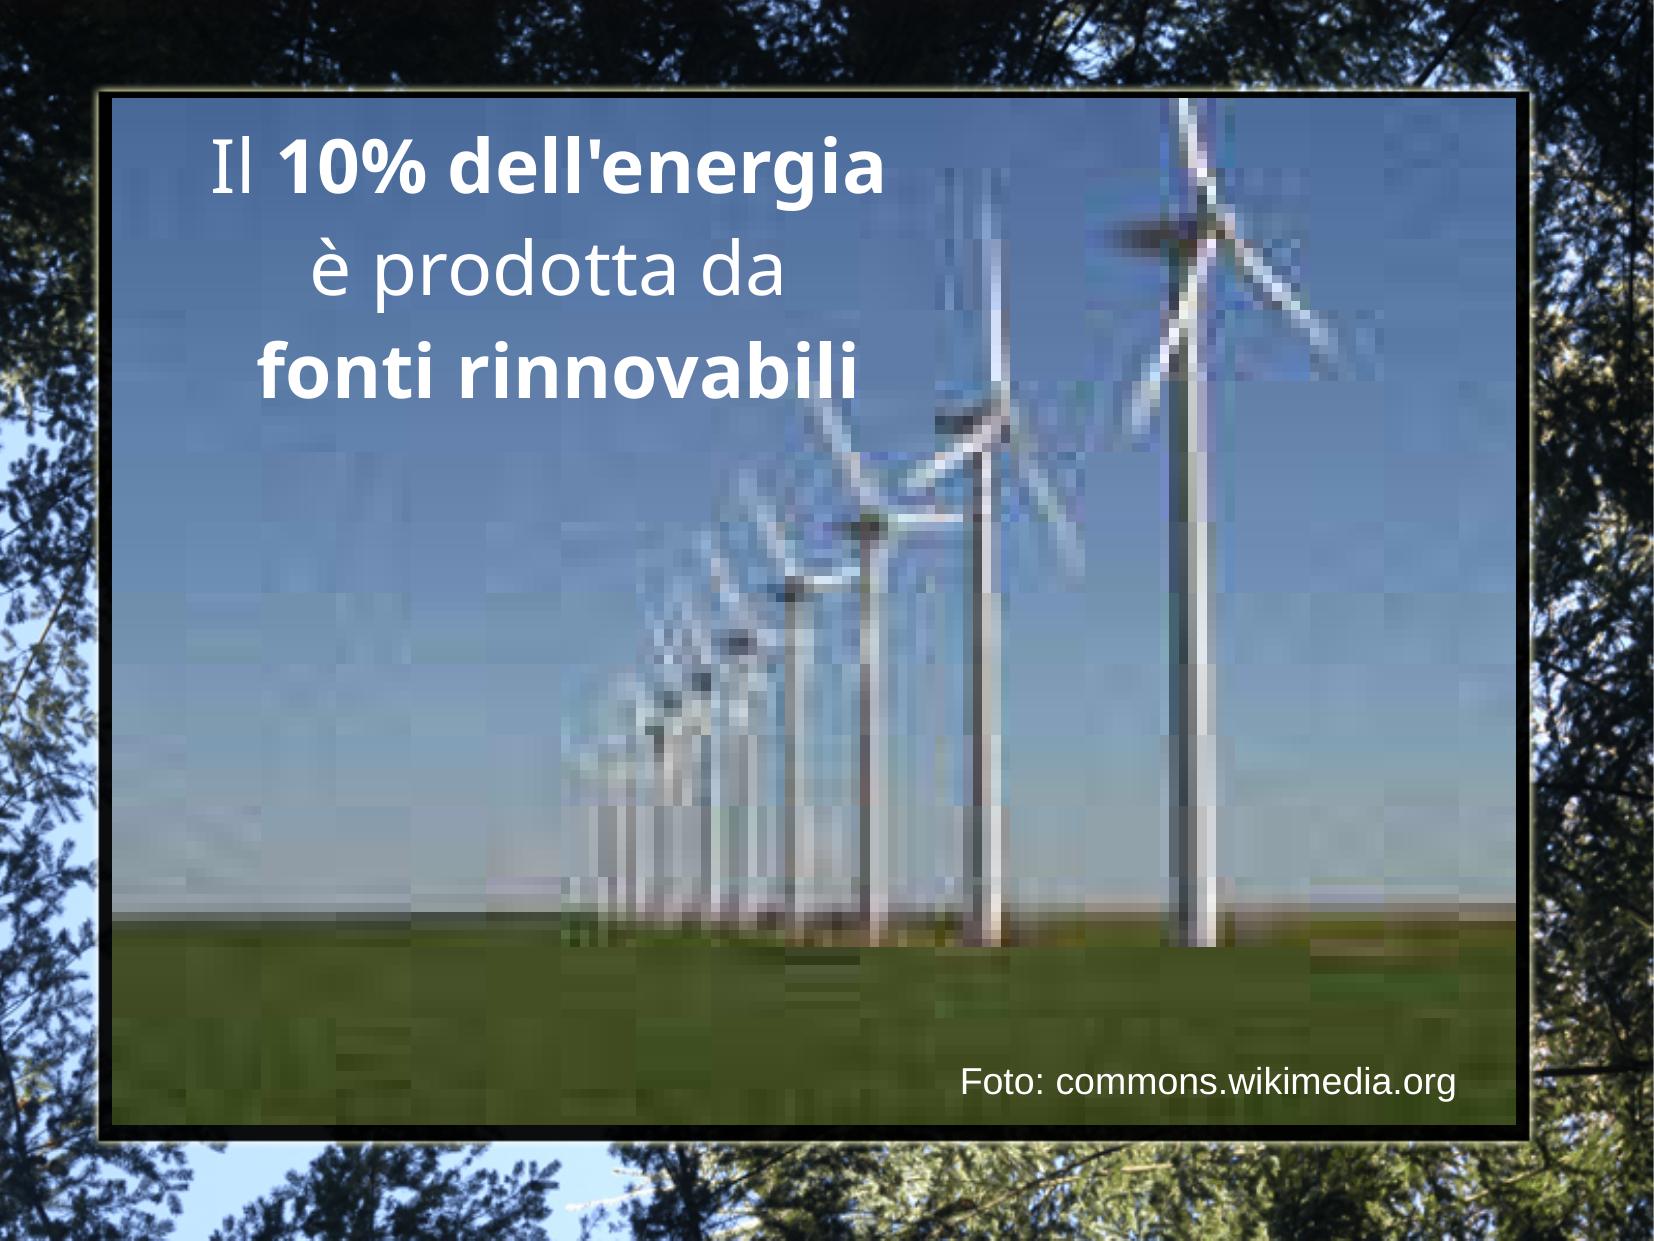

# Il 10% dell'energia è prodotta da fonti rinnovabili
Foto: commons.wikimedia.org